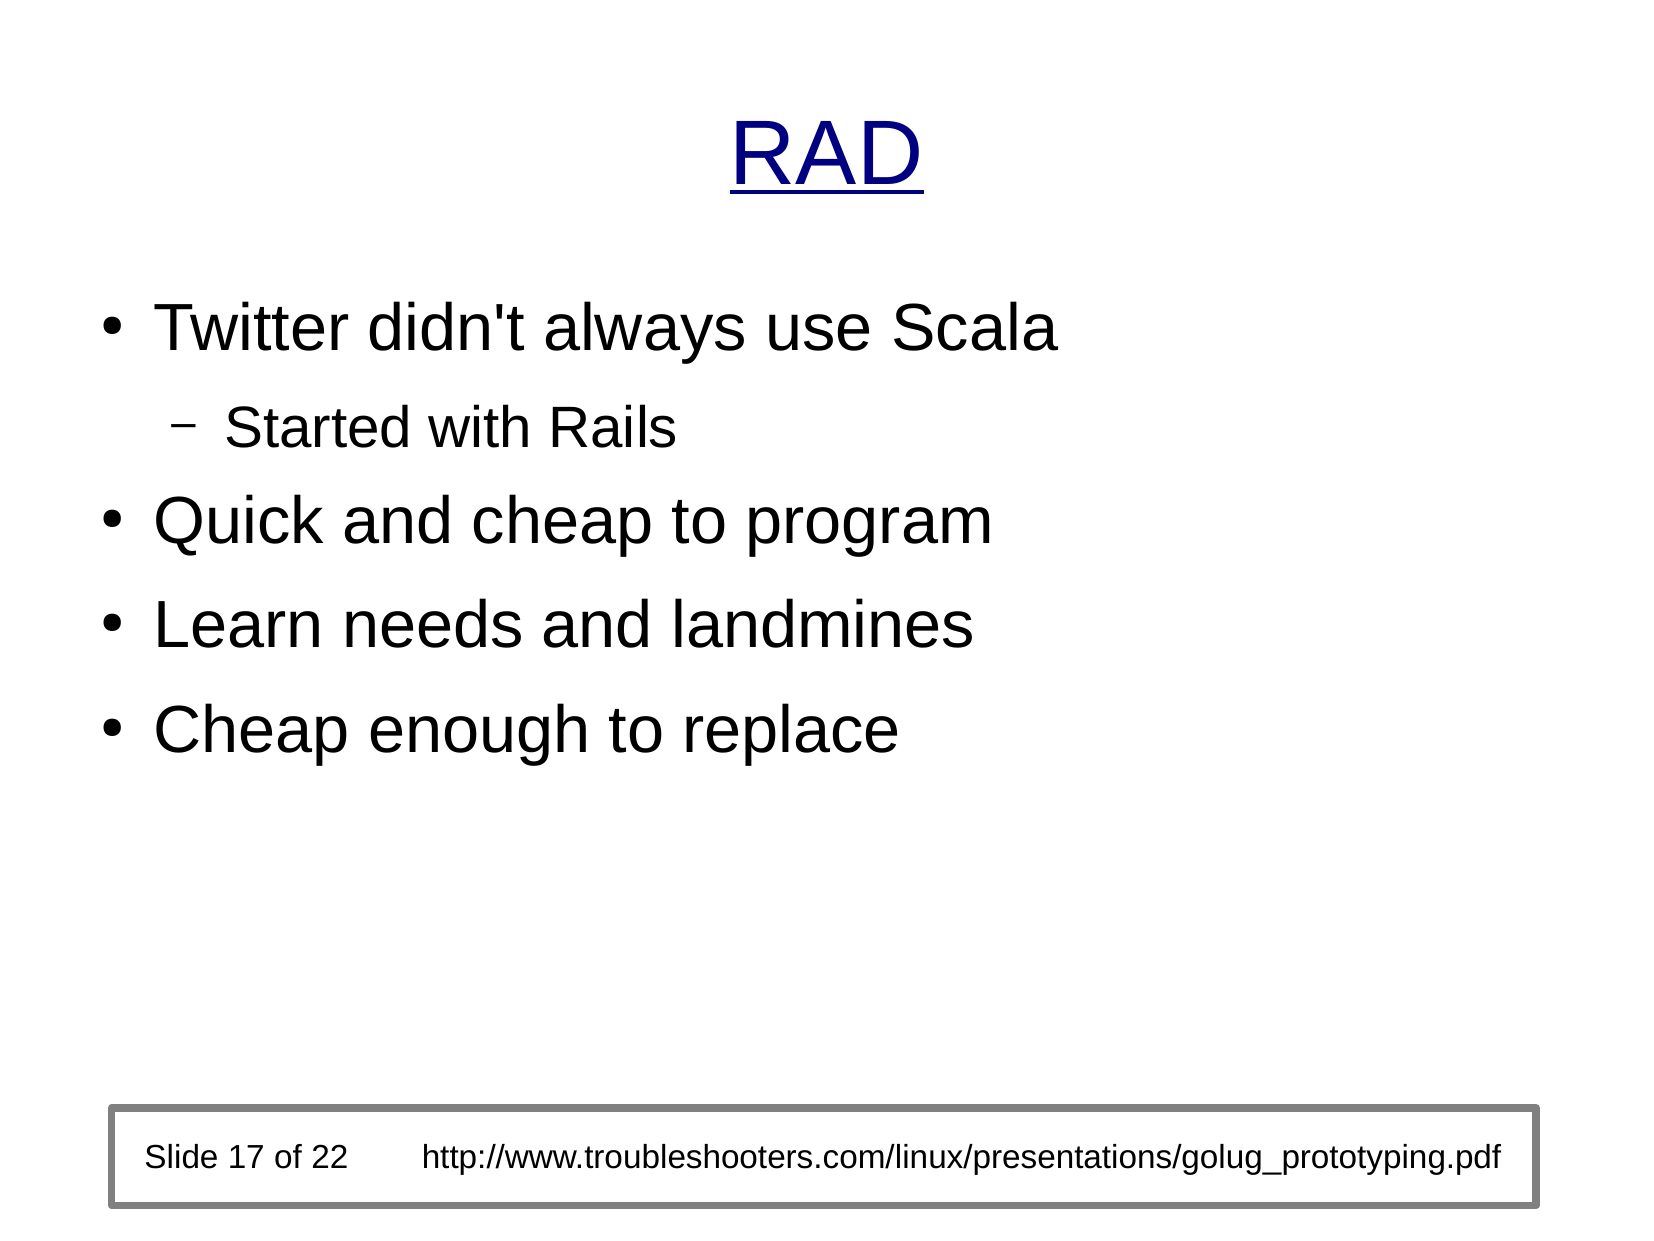

# RAD
Twitter didn't always use Scala
Started with Rails
Quick and cheap to program
Learn needs and landmines
Cheap enough to replace
Slide of 22 http://www.troubleshooters.com/linux/presentations/golug_prototyping.pdf